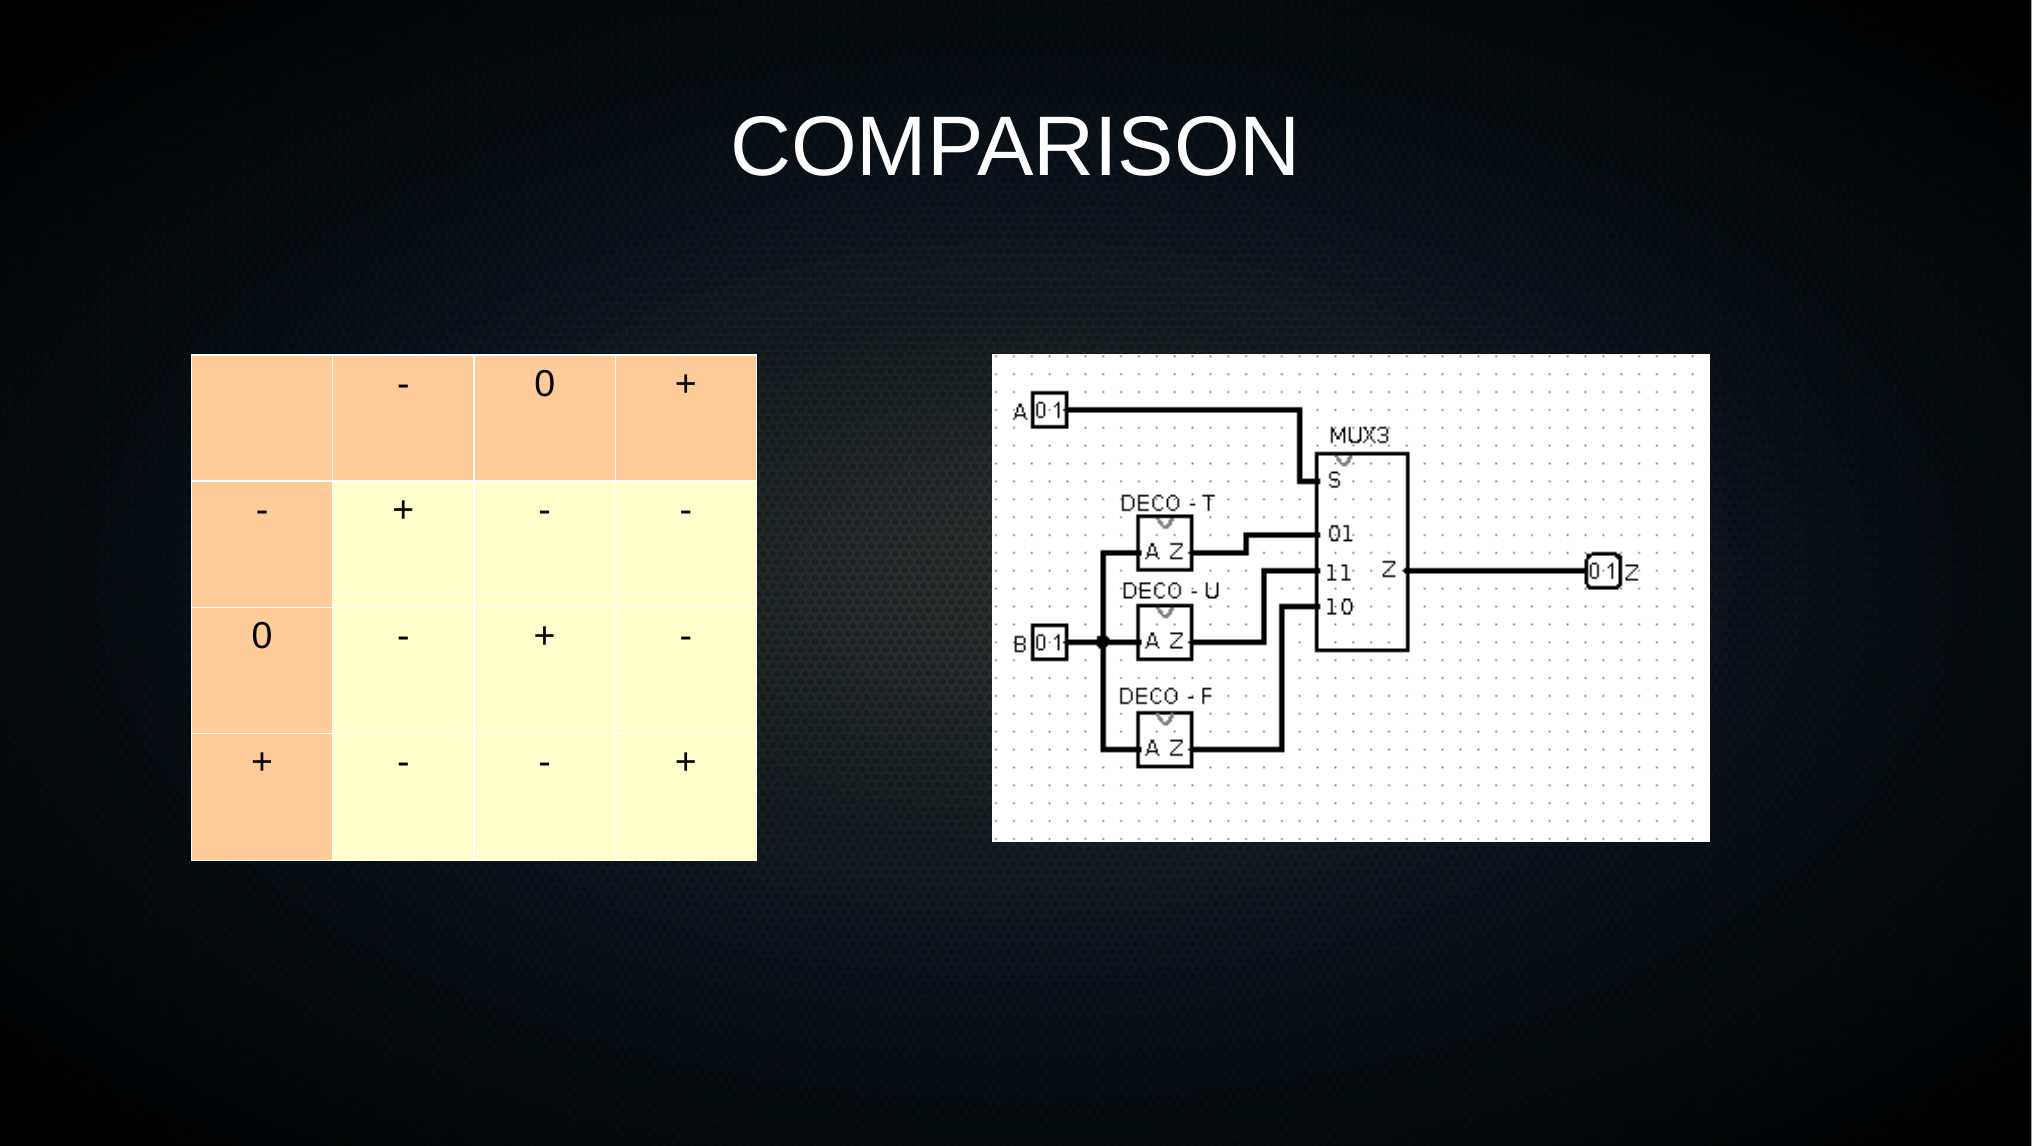

COMPARISON
| | - | 0 | + |
| --- | --- | --- | --- |
| - | + | - | - |
| 0 | - | + | - |
| + | - | - | + |